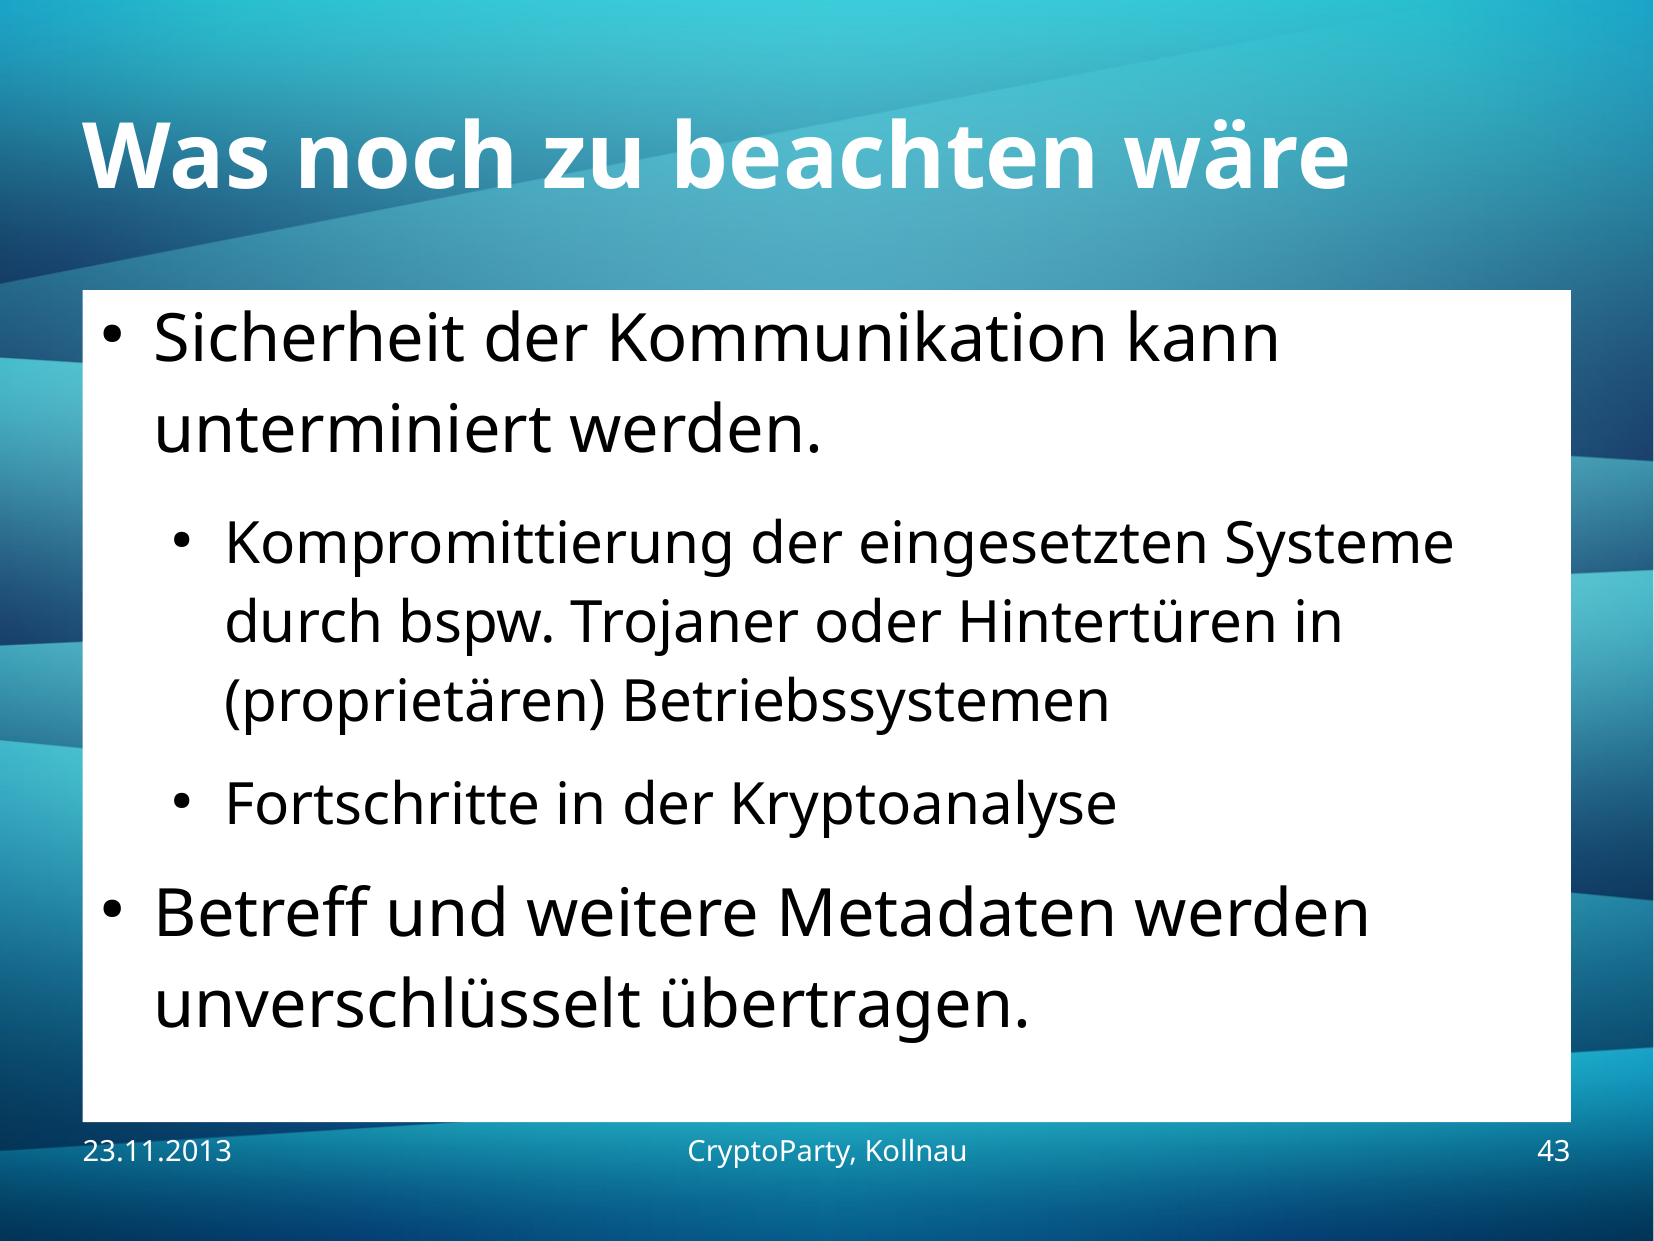

# Was noch zu beachten wäre
Sicherheit der Kommunikation kann unterminiert werden.
Kompromittierung der eingesetzten Systeme durch bspw. Trojaner oder Hintertüren in (proprietären) Betriebssystemen
Fortschritte in der Kryptoanalyse
Betreff und weitere Metadaten werden unverschlüsselt übertragen.
23.11.2013
CryptoParty, Kollnau
43